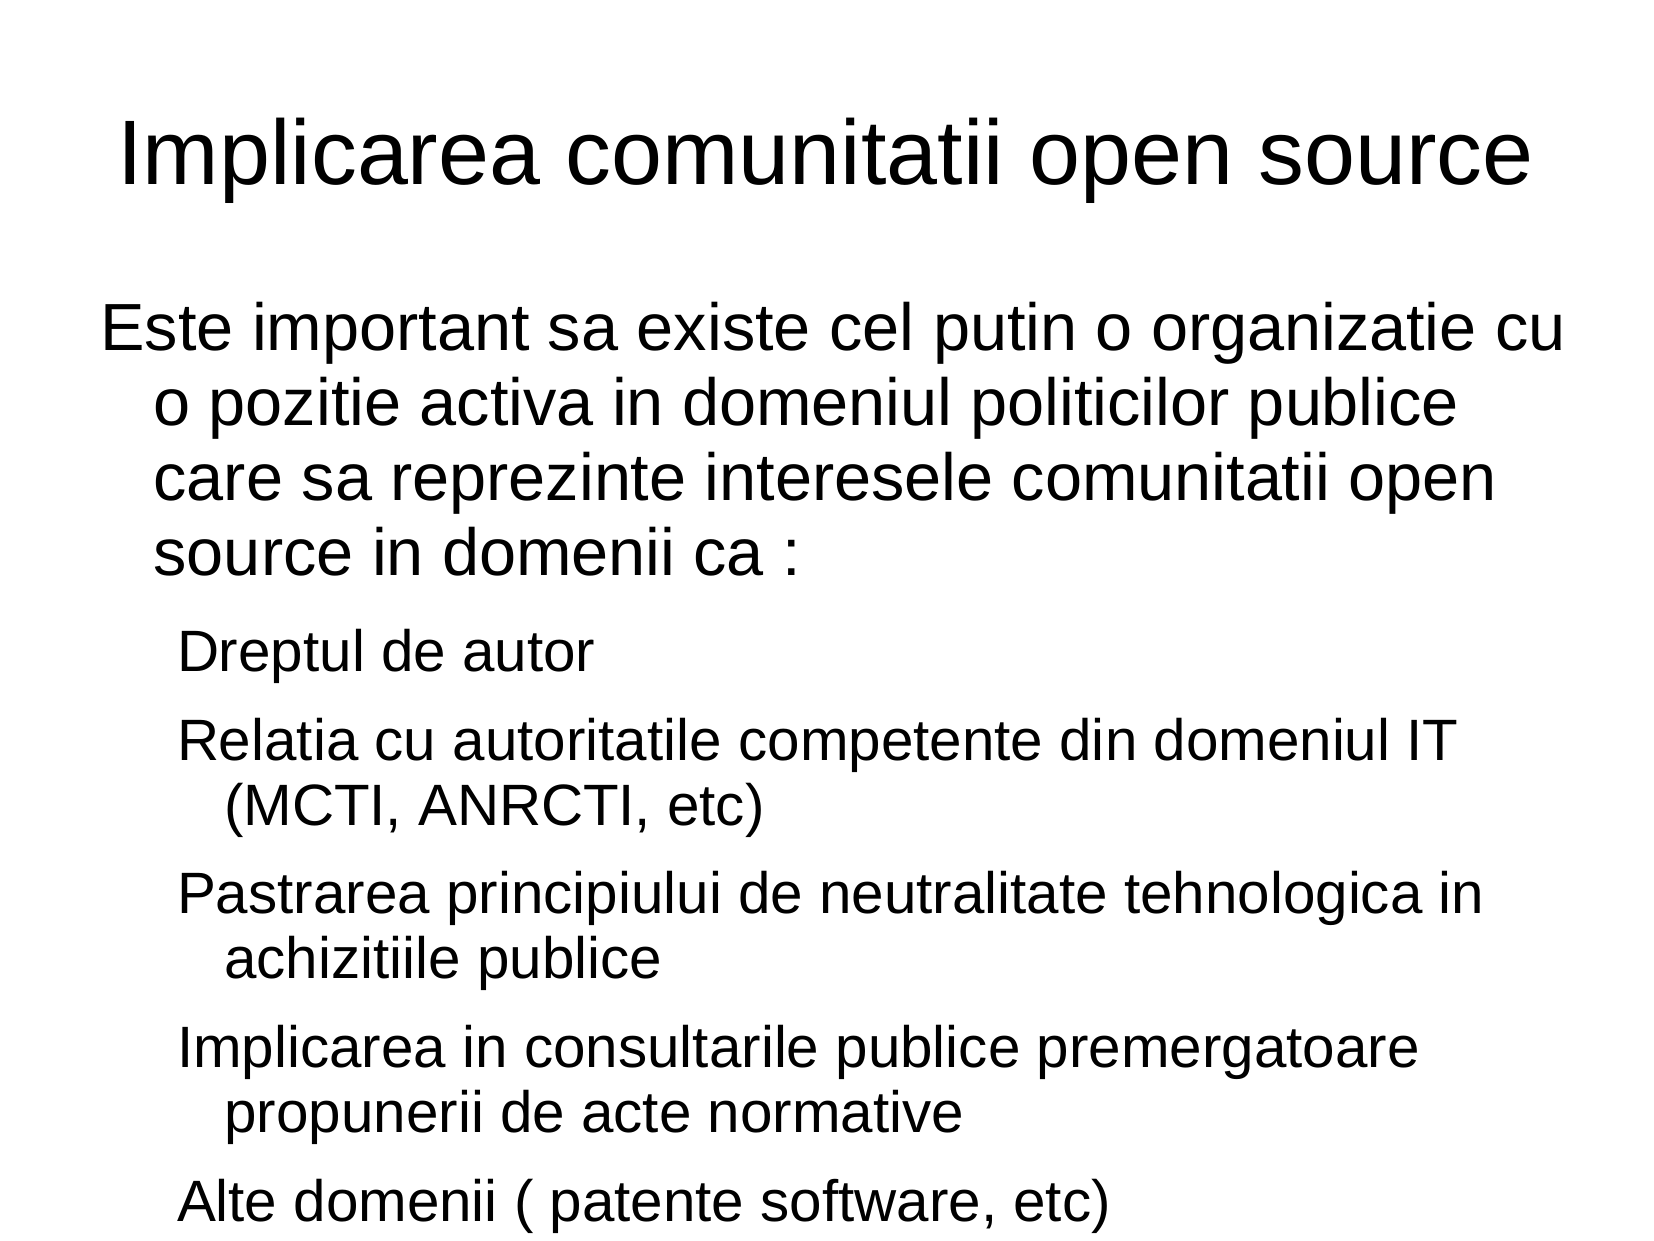

# Implicarea comunitatii open source
Este important sa existe cel putin o organizatie cu o pozitie activa in domeniul politicilor publice care sa reprezinte interesele comunitatii open source in domenii ca :
Dreptul de autor
Relatia cu autoritatile competente din domeniul IT (MCTI, ANRCTI, etc)
Pastrarea principiului de neutralitate tehnologica in achizitiile publice
Implicarea in consultarile publice premergatoare propunerii de acte normative
Alte domenii ( patente software, etc)